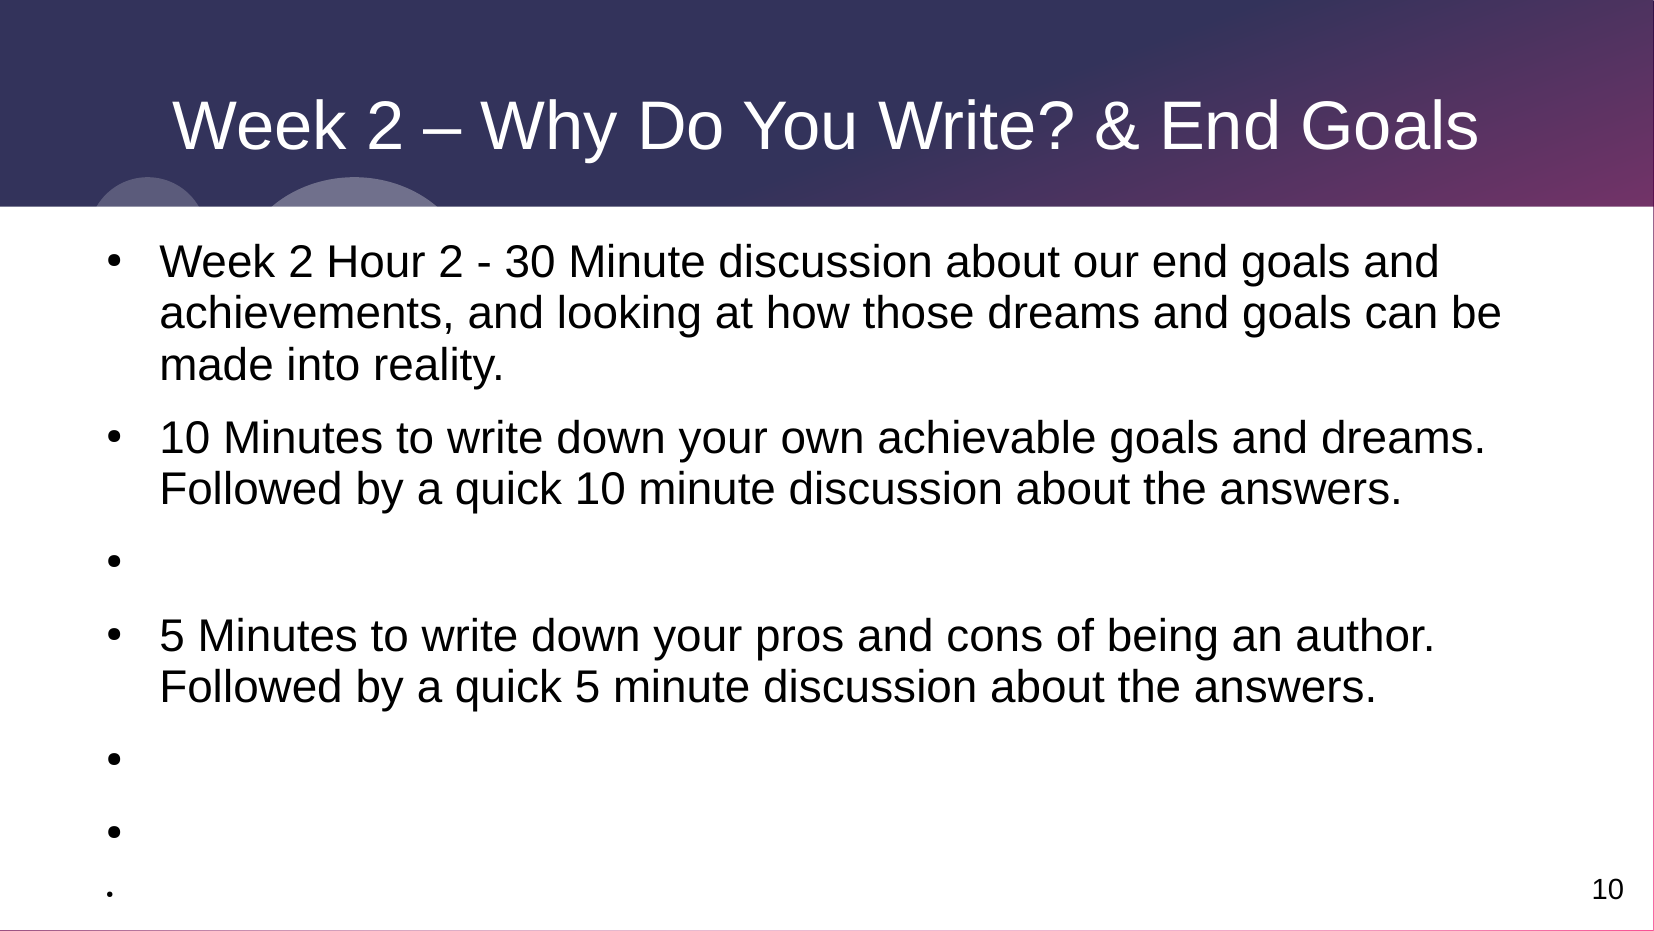

# Week 2 – Why Do You Write? & End Goals
Week 2 Hour 2 - 30 Minute discussion about our end goals and achievements, and looking at how those dreams and goals can be made into reality.
10 Minutes to write down your own achievable goals and dreams. Followed by a quick 10 minute discussion about the answers.
5 Minutes to write down your pros and cons of being an author. Followed by a quick 5 minute discussion about the answers.
10